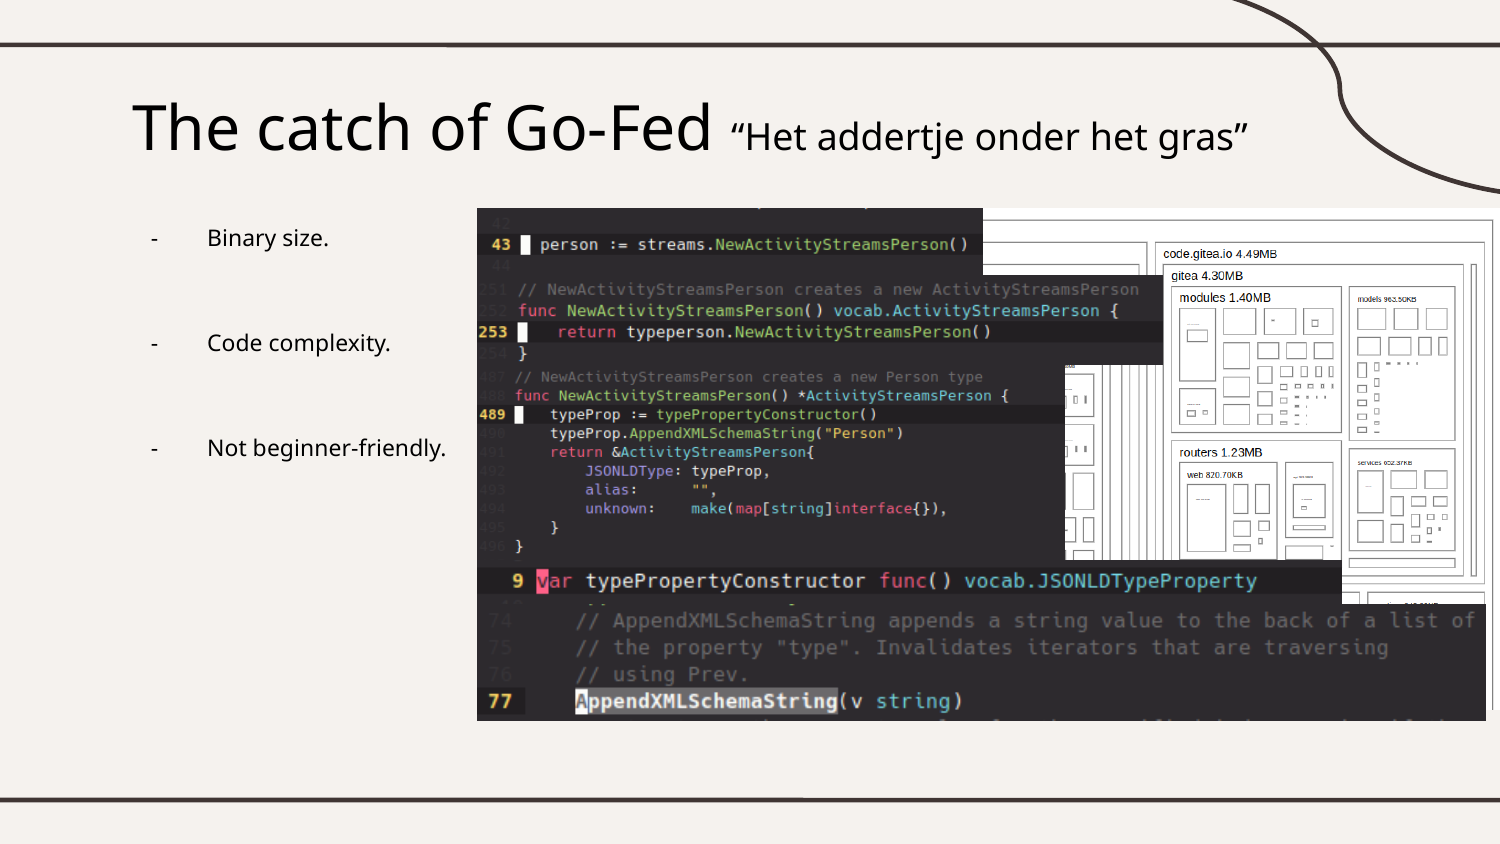

# The catch of Go-Fed “Het addertje onder het gras”
Binary size.
Code complexity.
Not beginner-friendly.